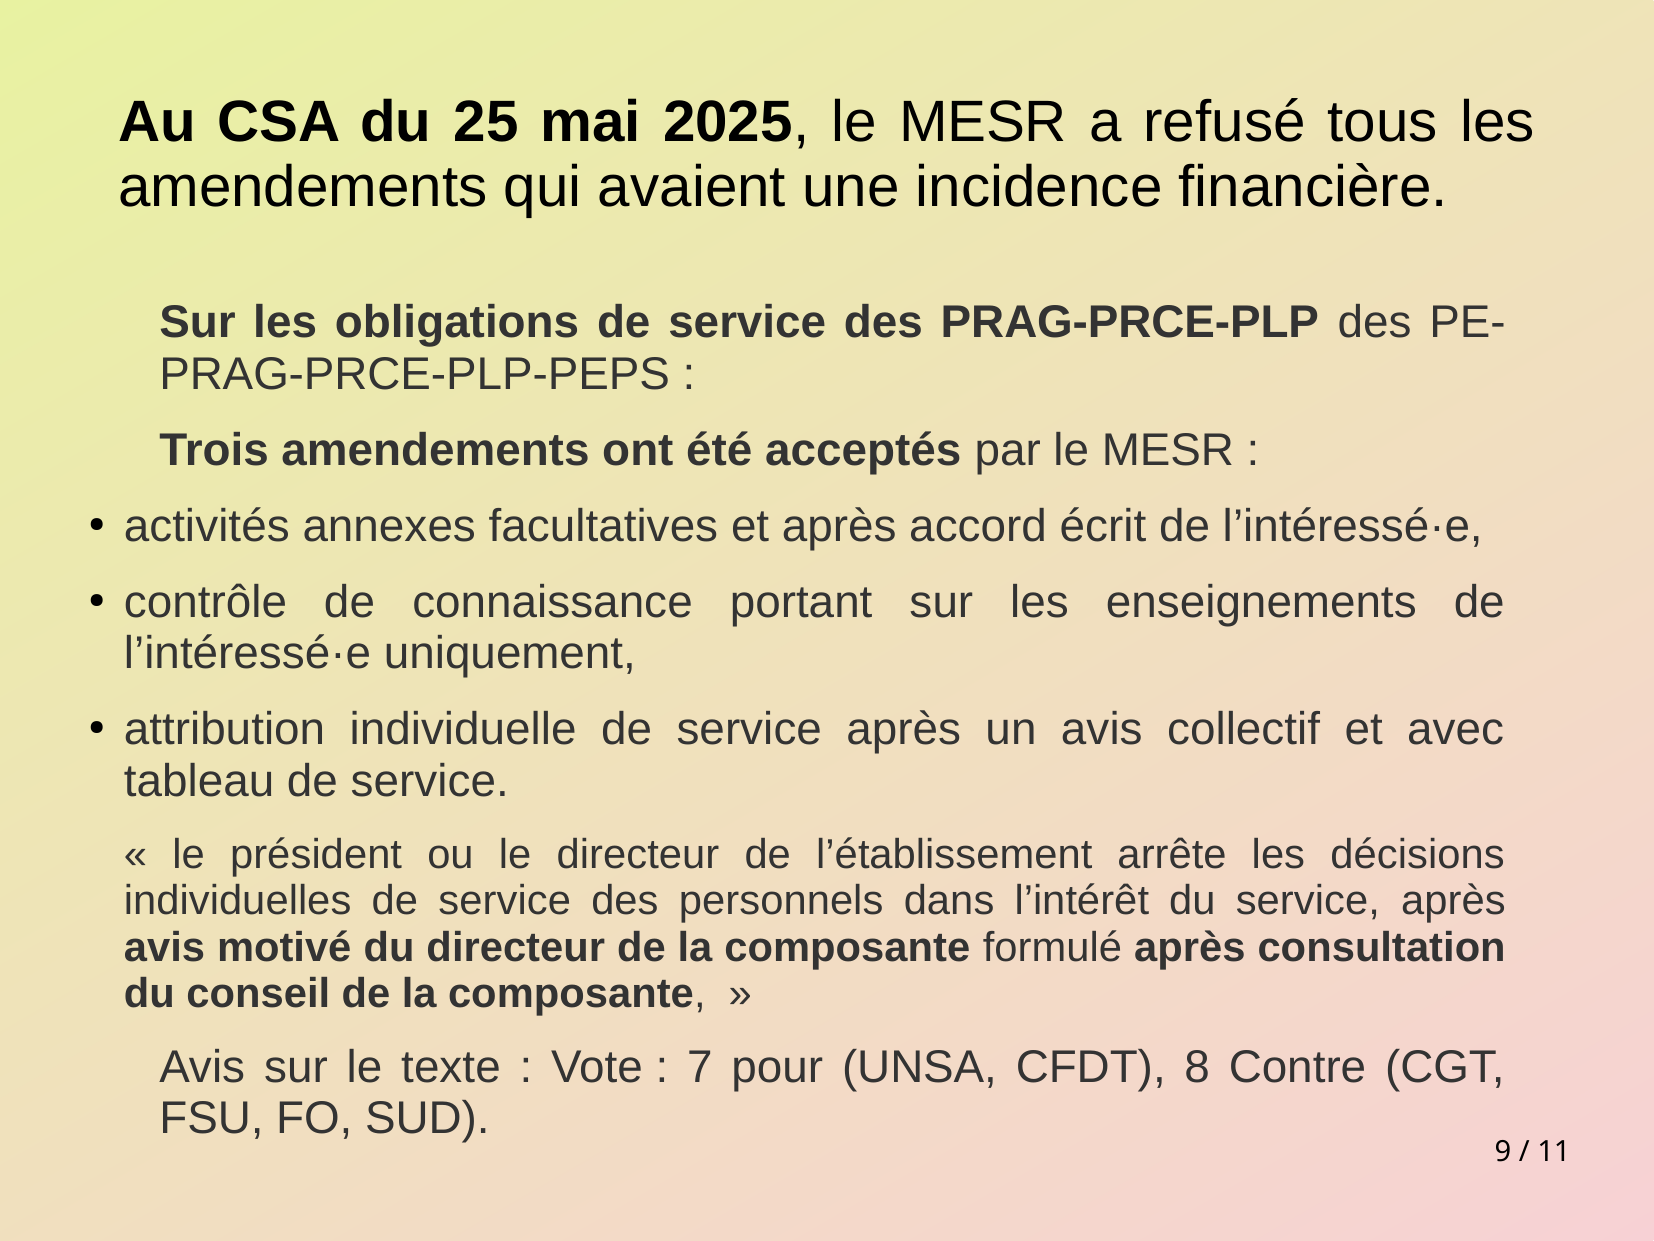

# Au CSA du 25 mai 2025, le MESR a refusé tous les amendements qui avaient une incidence financière.
Sur les obligations de service des PRAG-PRCE-PLP des PE-PRAG-PRCE-PLP-PEPS :
Trois amendements ont été acceptés par le MESR :
activités annexes facultatives et après accord écrit de l’intéressé·e,
contrôle de connaissance portant sur les enseignements de l’intéressé·e uniquement,
attribution individuelle de service après un avis collectif et avec tableau de service.
« le président ou le directeur de l’établissement arrête les décisions individuelles de service des personnels dans l’intérêt du service, après avis motivé du directeur de la composante formulé après consultation du conseil de la composante,  »
Avis sur le texte : Vote : 7 pour (UNSA, CFDT), 8 Contre (CGT, FSU, FO, SUD).
9